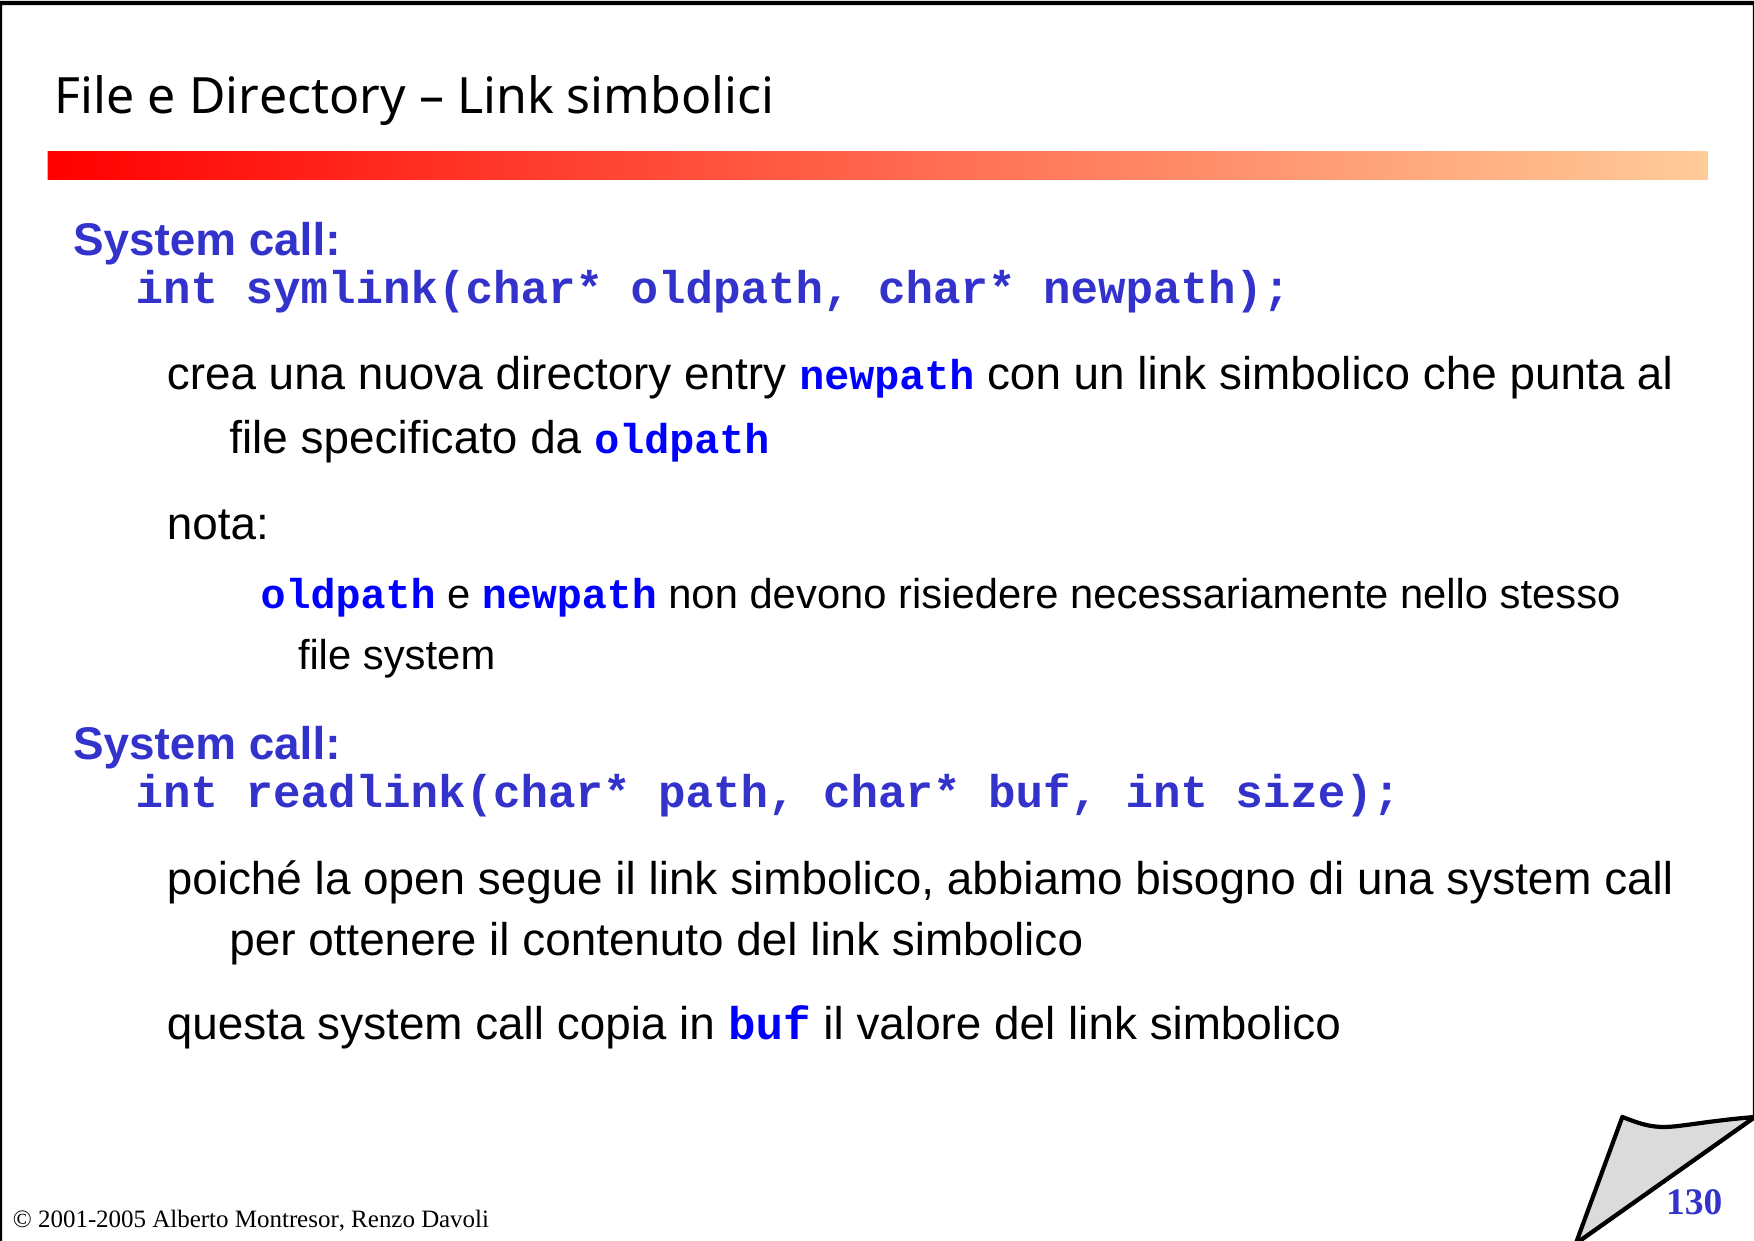

# File e Directory – Link simbolici
System call:
int symlink(char* oldpath, char* newpath);
crea una nuova directory entry newpath con un link simbolico che punta al file specificato da oldpath
nota:
oldpath e newpath non devono risiedere necessariamente nello stesso file system
System call:
int readlink(char* path, char* buf, int size);
poiché la open segue il link simbolico, abbiamo bisogno di una system call per ottenere il contenuto del link simbolico
questa system call copia in buf il valore del link simbolico